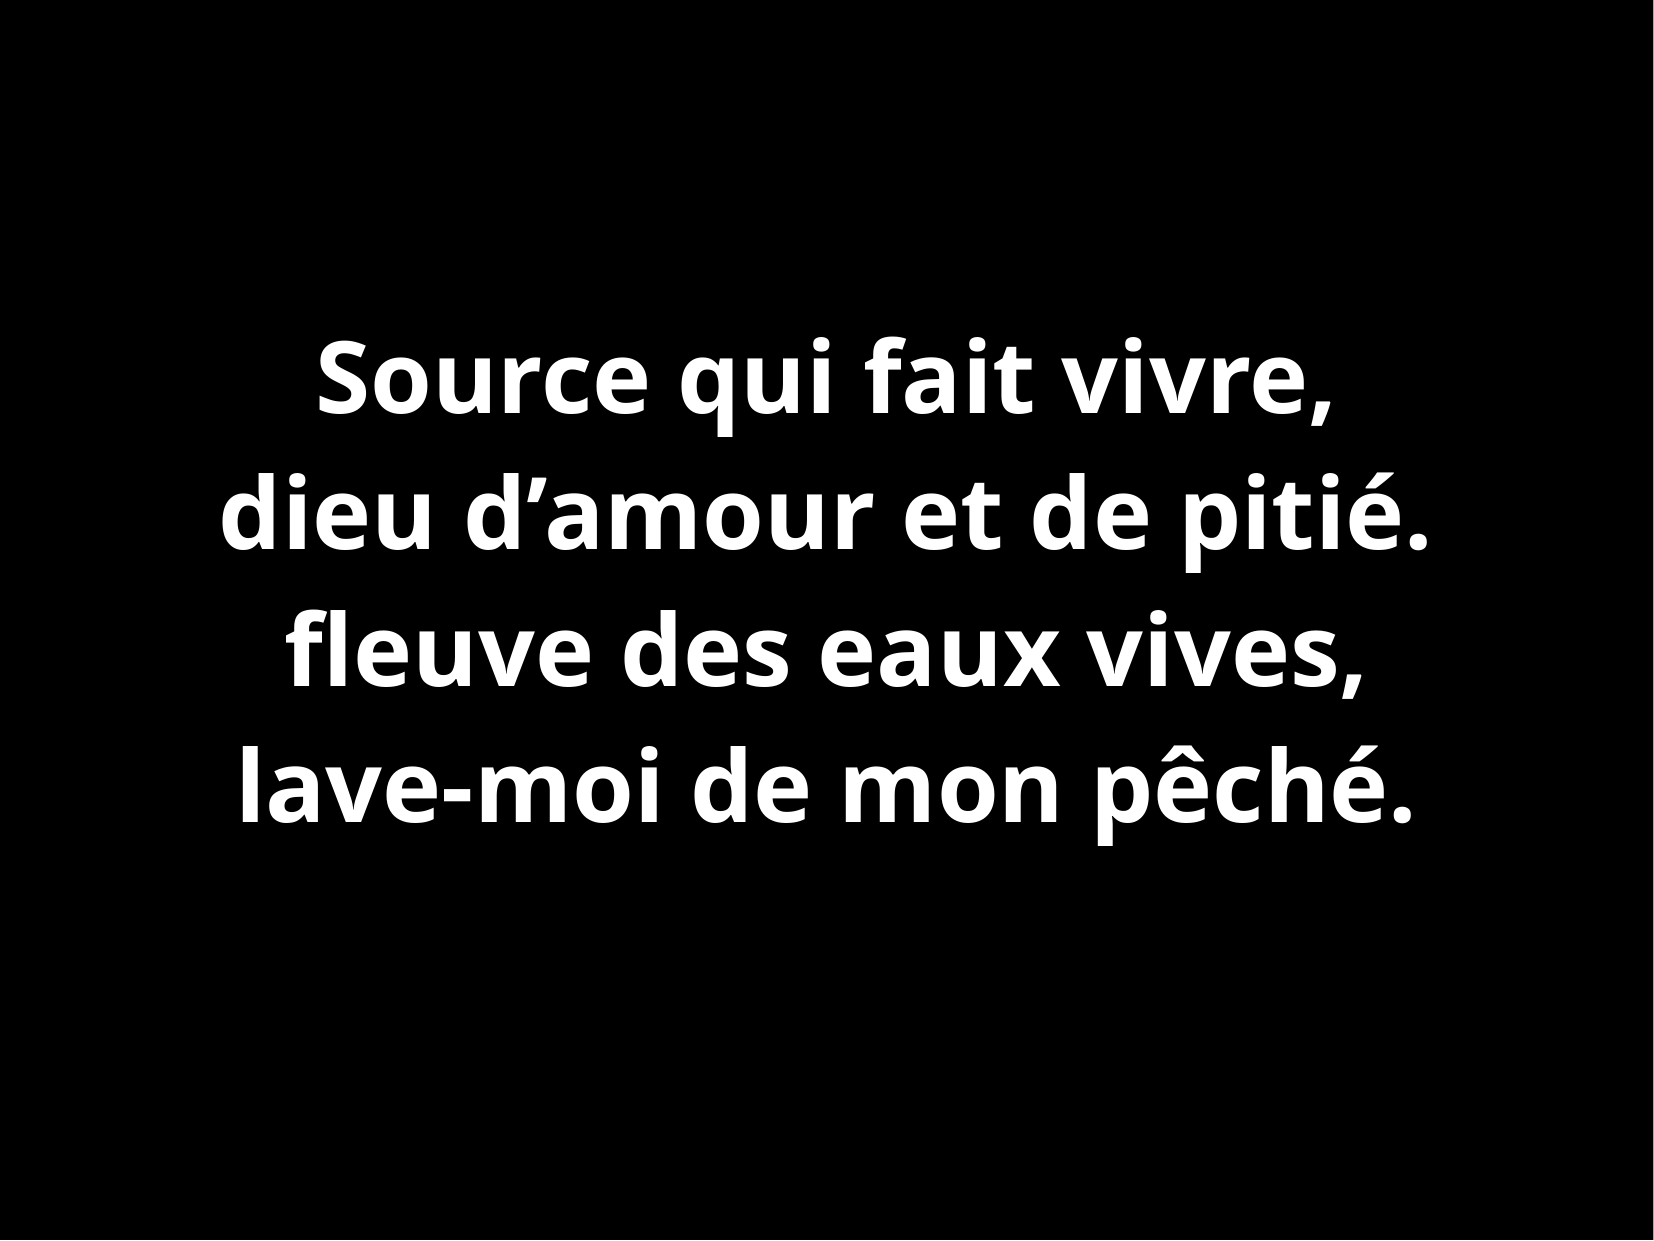

# Source qui fait vivre,
dieu d’amour et de pitié.
fleuve des eaux vives,
lave-moi de mon pêché.